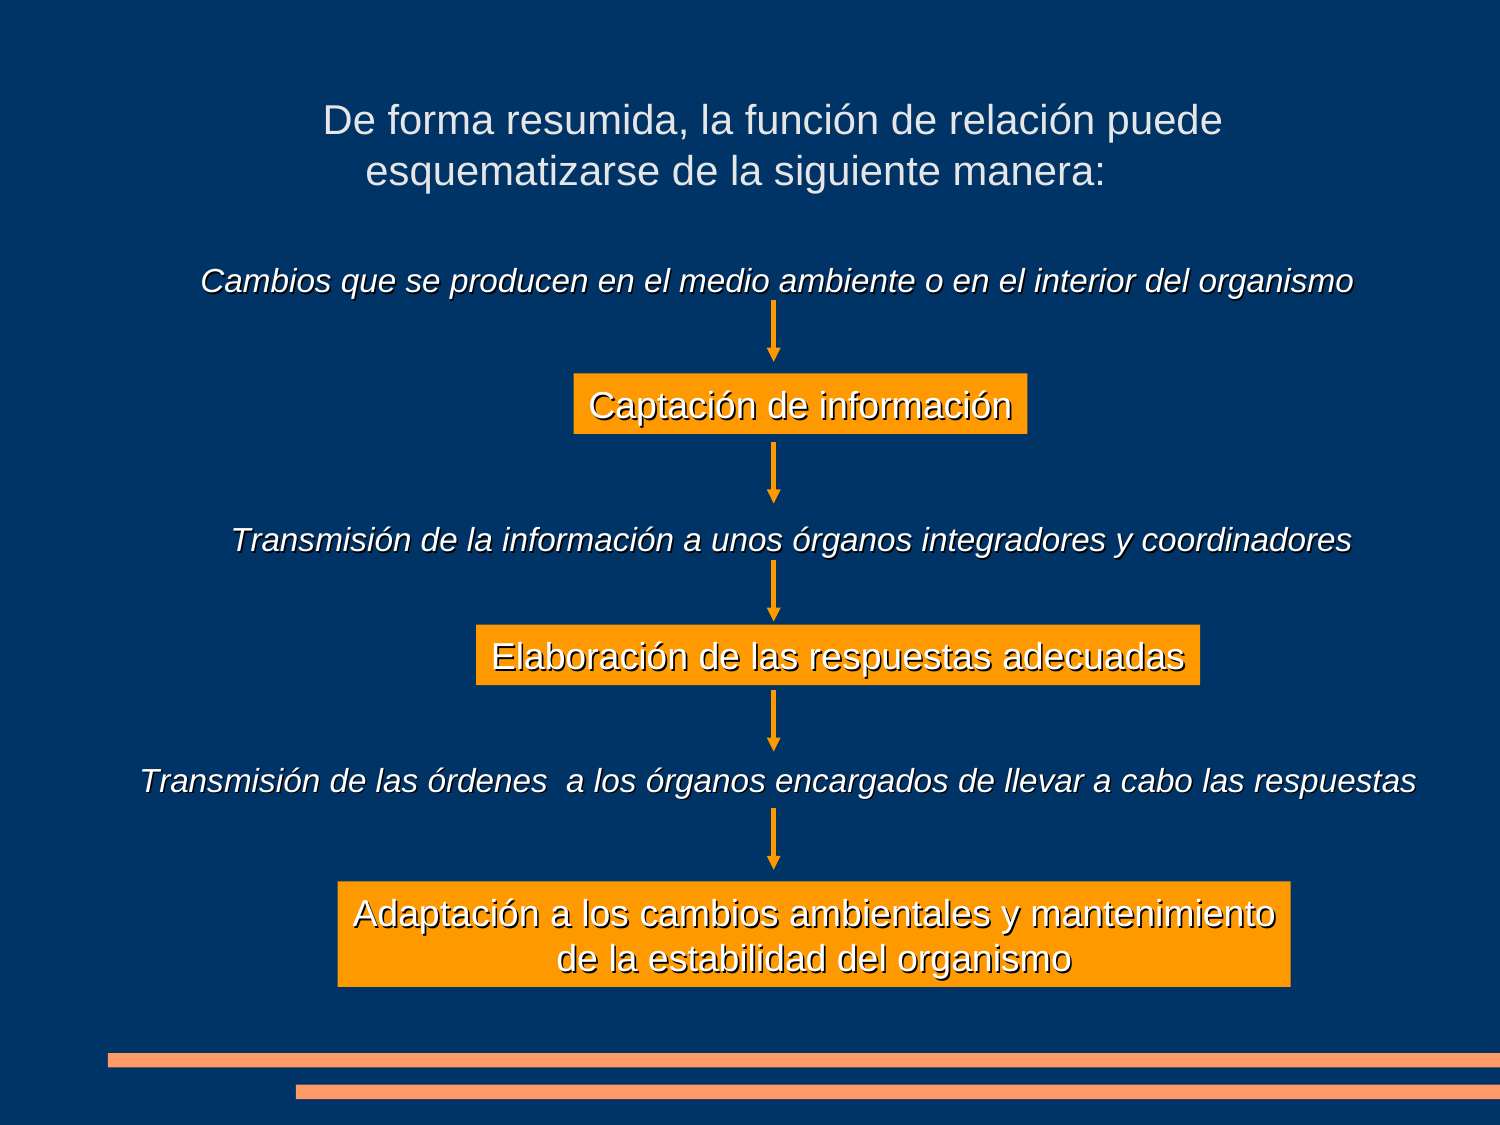

# De forma resumida, la función de relación puede esquematizarse de la siguiente manera:
Cambios que se producen en el medio ambiente o en el interior del organismo
Captación de información
Transmisión de la información a unos órganos integradores y coordinadores
Elaboración de las respuestas adecuadas
Transmisión de las órdenes a los órganos encargados de llevar a cabo las respuestas
Adaptación a los cambios ambientales y mantenimiento
de la estabilidad del organismo